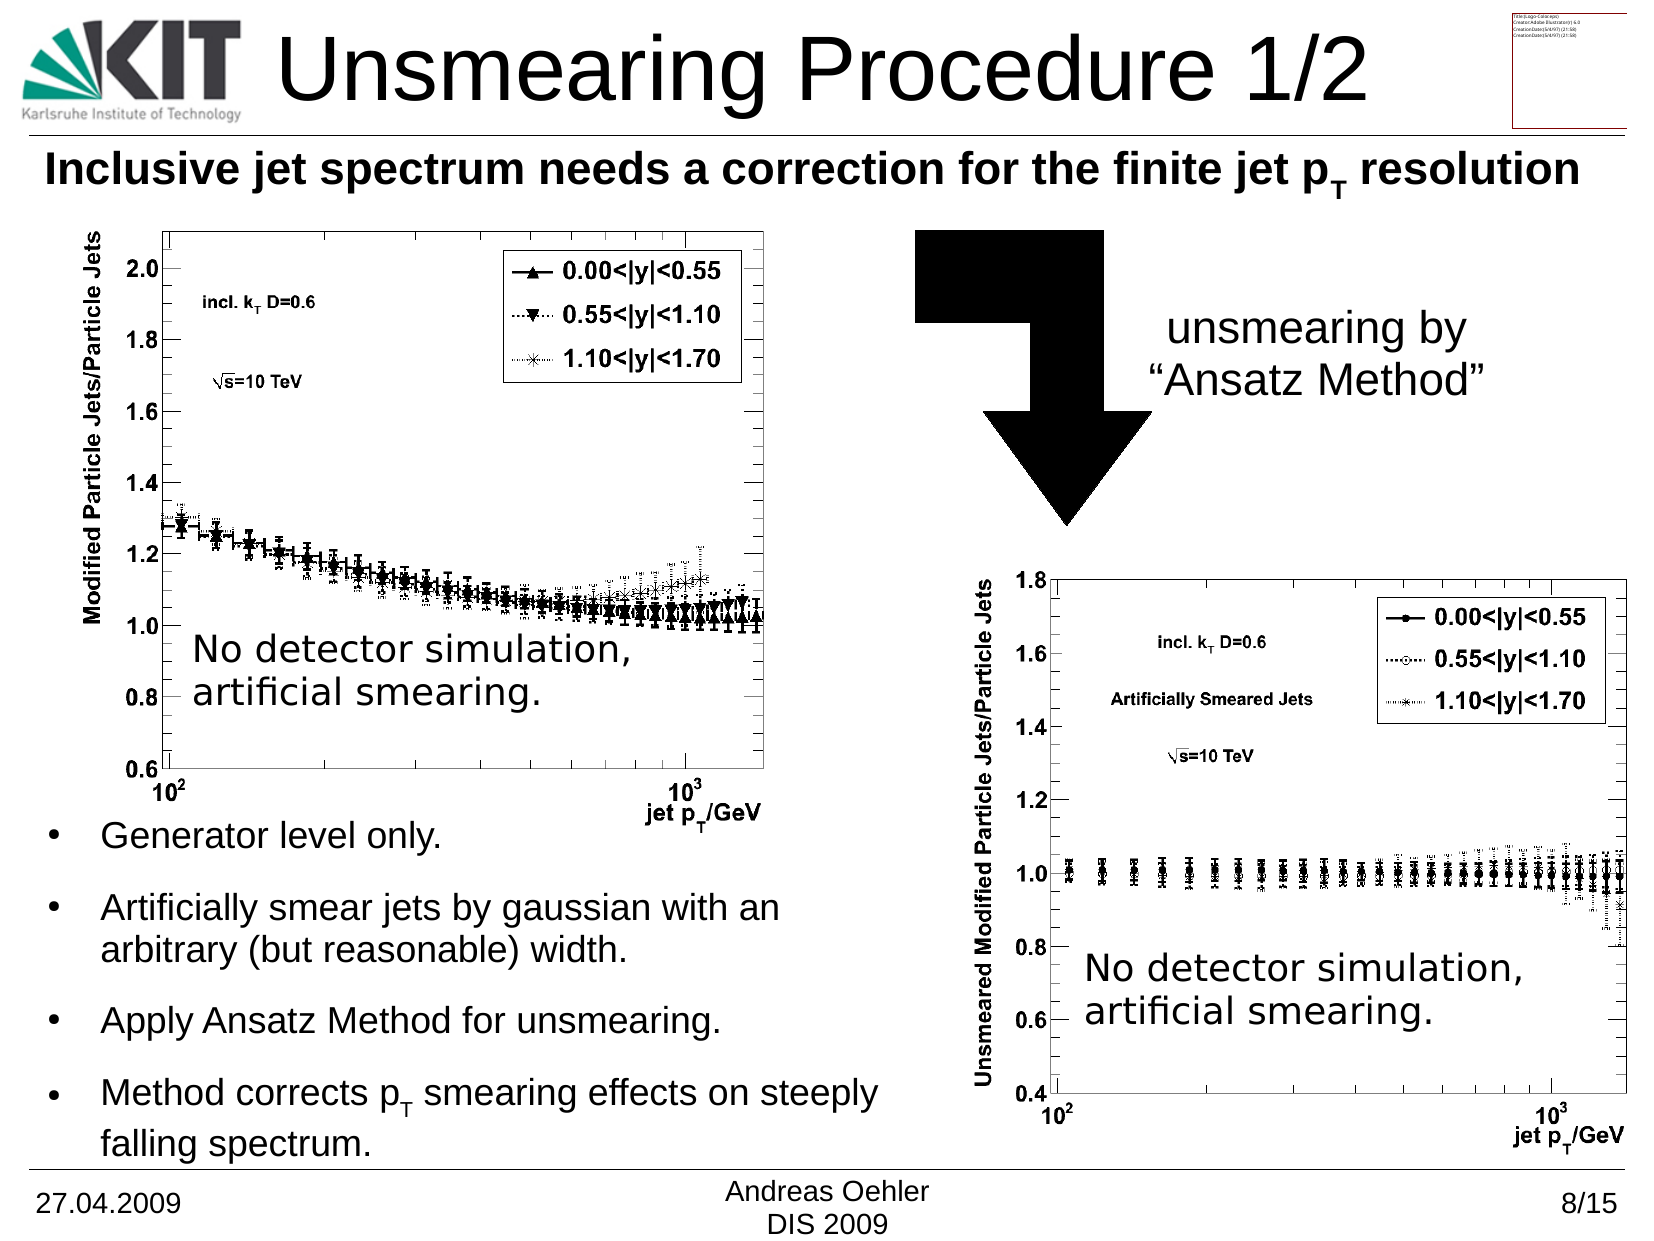

# Unsmearing Procedure 1/2
Inclusive jet spectrum needs a correction for the finite jet pT resolution
unsmearing by
“Ansatz Method”
No detector simulation,
artificial smearing.
Generator level only.
Artificially smear jets by gaussian with an arbitrary (but reasonable) width.
Apply Ansatz Method for unsmearing.
Method corrects pT smearing effects on steeply falling spectrum.
No detector simulation,
artificial smearing.
Andreas Oehler DIS 2009
27.04.2009
8